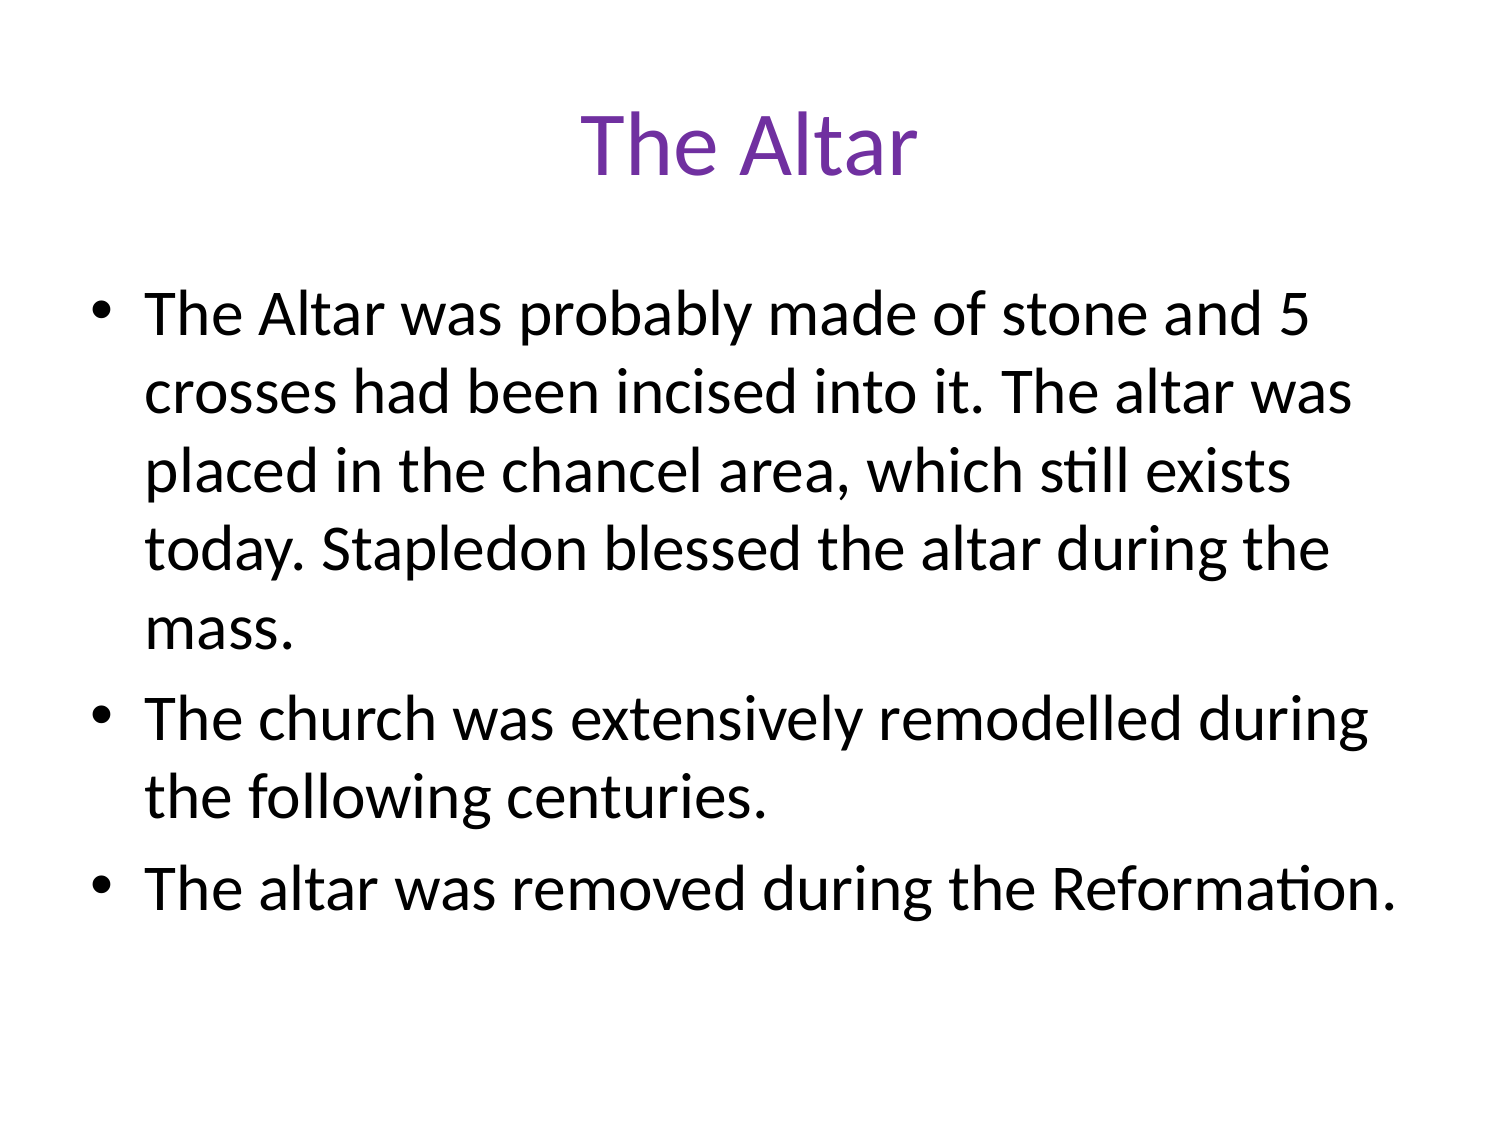

# The Altar
The Altar was probably made of stone and 5 crosses had been incised into it. The altar was placed in the chancel area, which still exists today. Stapledon blessed the altar during the mass.
The church was extensively remodelled during the following centuries.
The altar was removed during the Reformation.